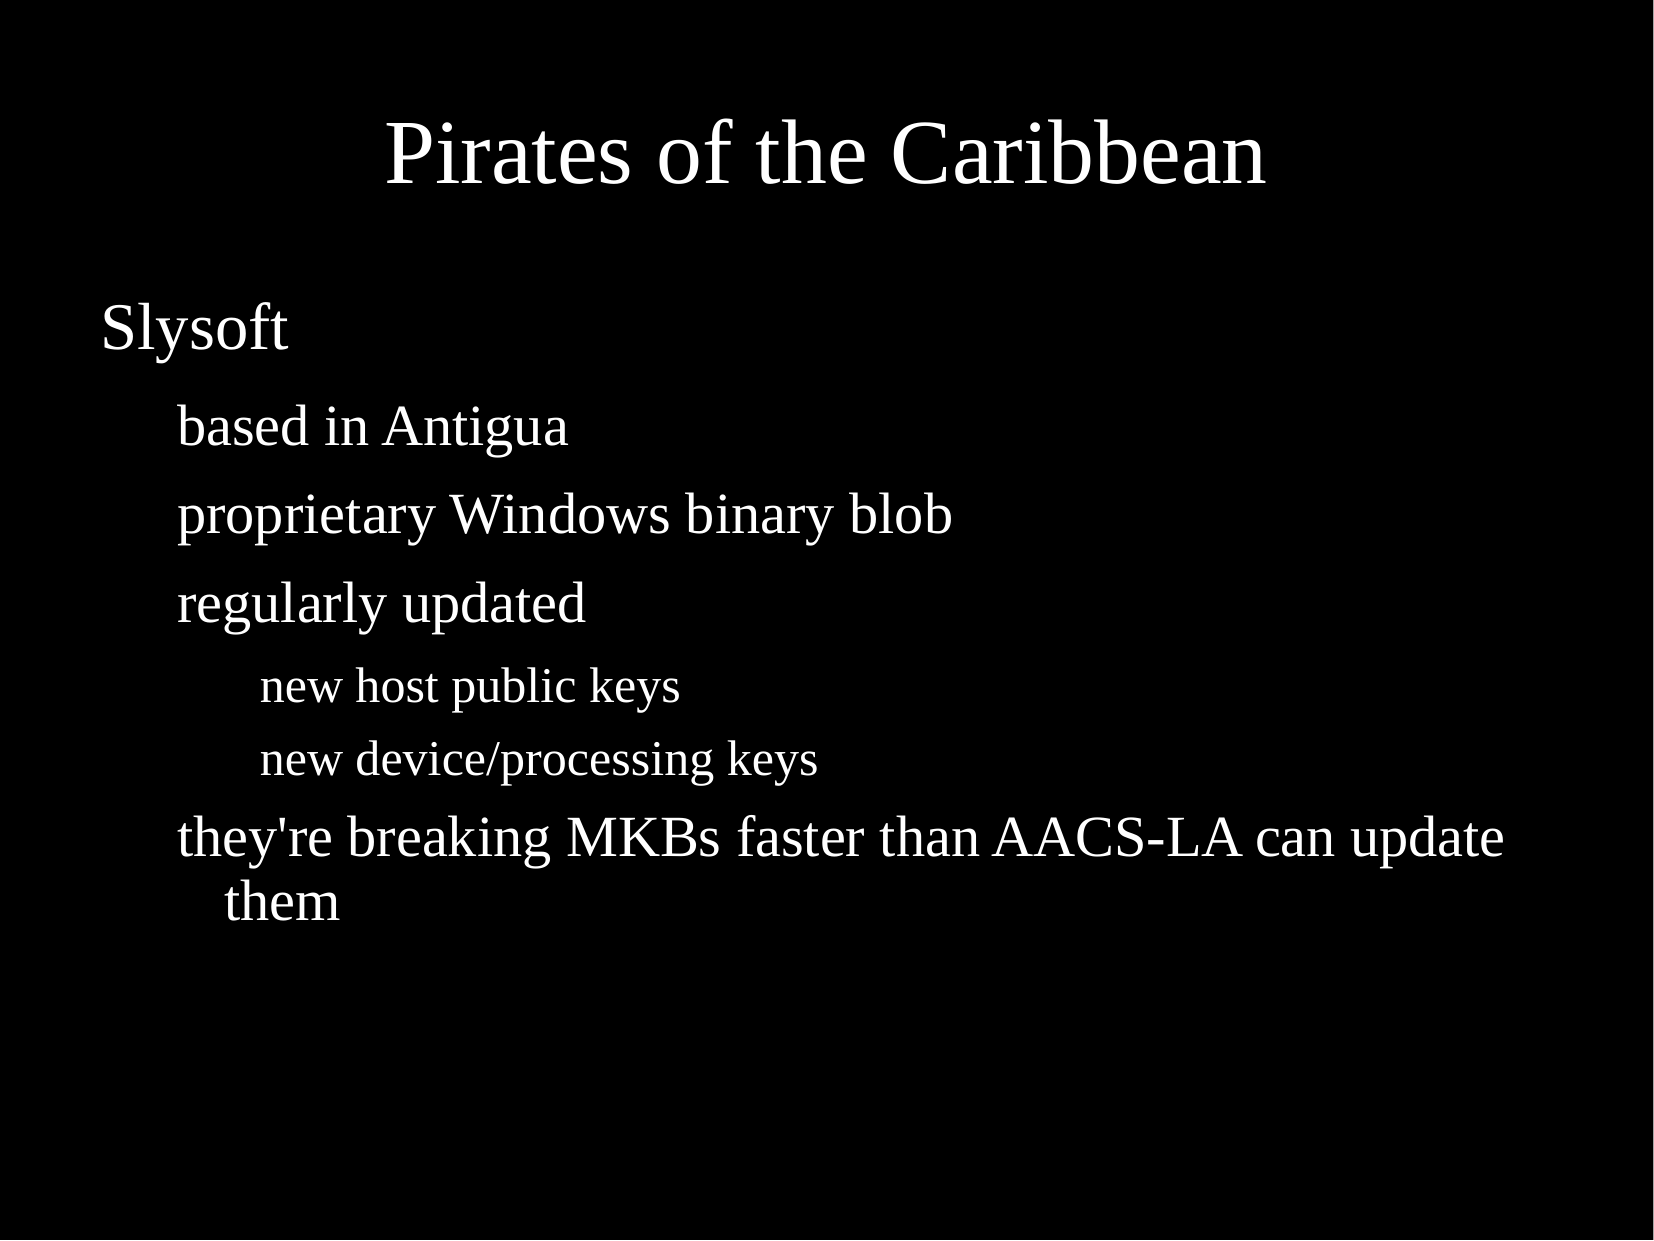

# Pirates of the Caribbean
Slysoft
based in Antigua
proprietary Windows binary blob
regularly updated
new host public keys
new device/processing keys
they're breaking MKBs faster than AACS-LA can update them